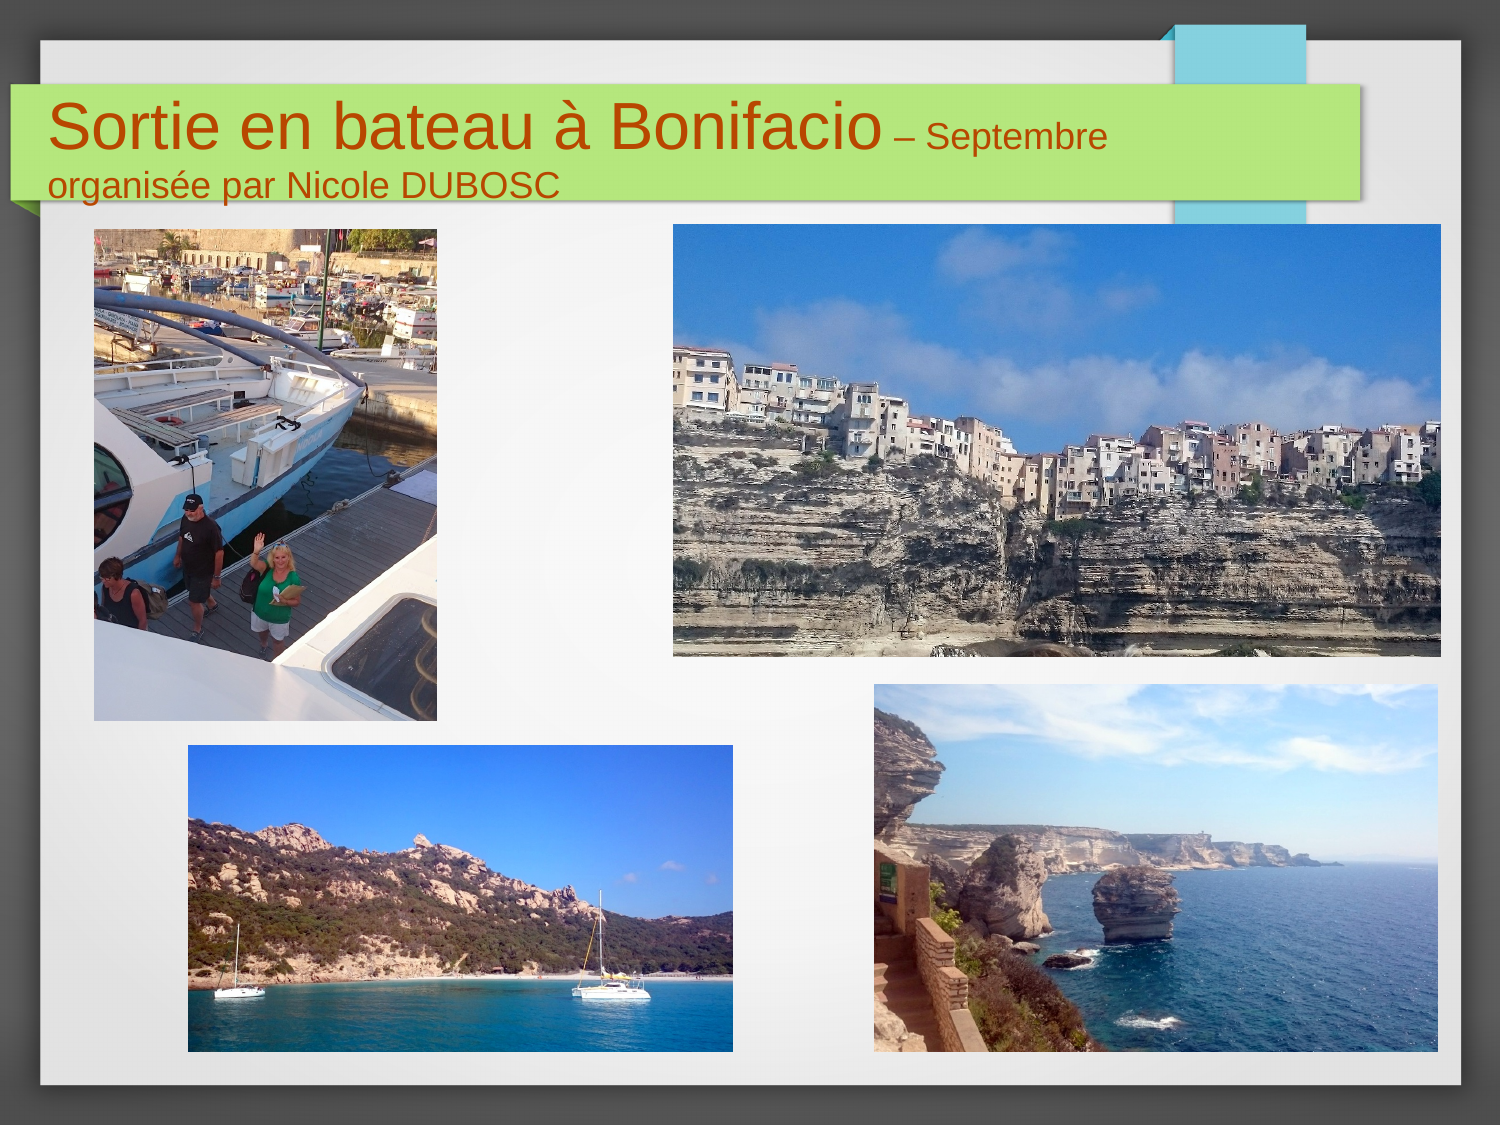

Sortie en bateau à Bonifacio – Septembre
organisée par Nicole DUBOSC